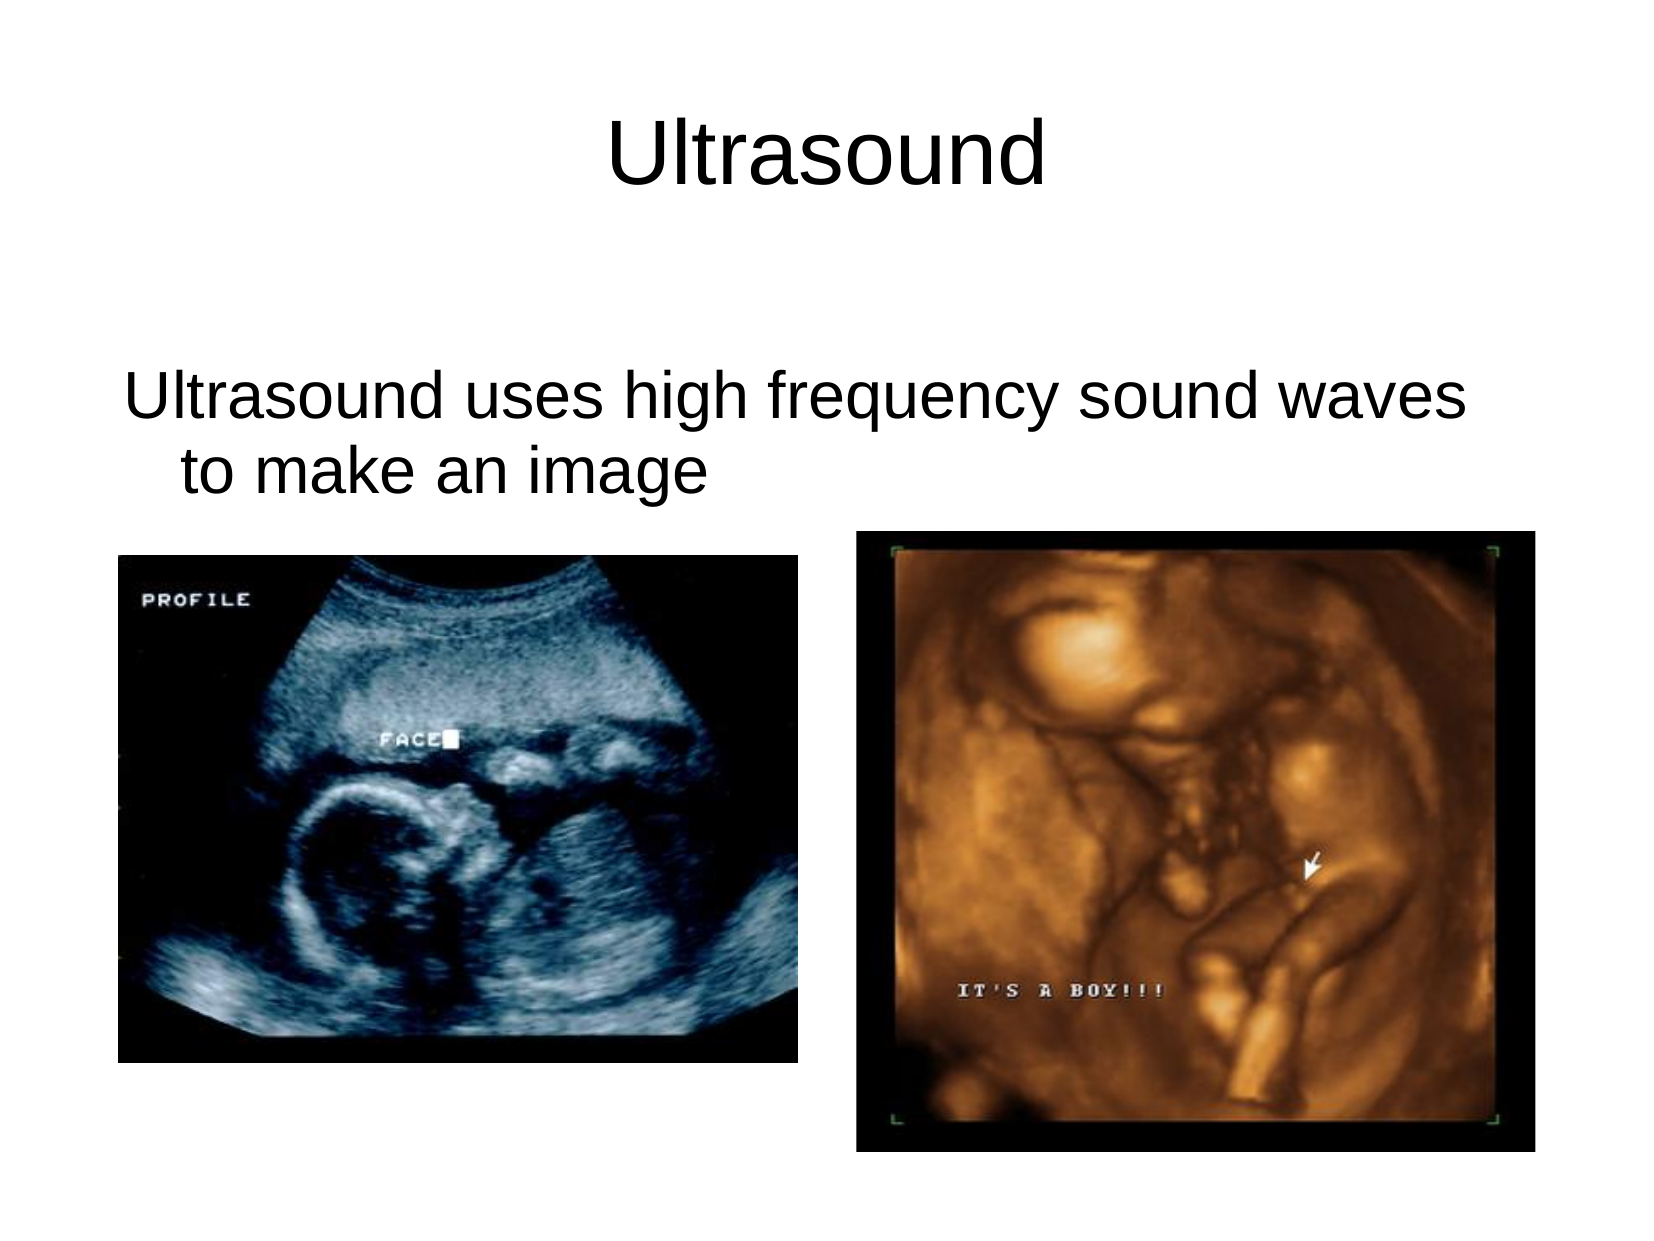

# Ultrasound
Ultrasound uses high frequency sound waves to make an image